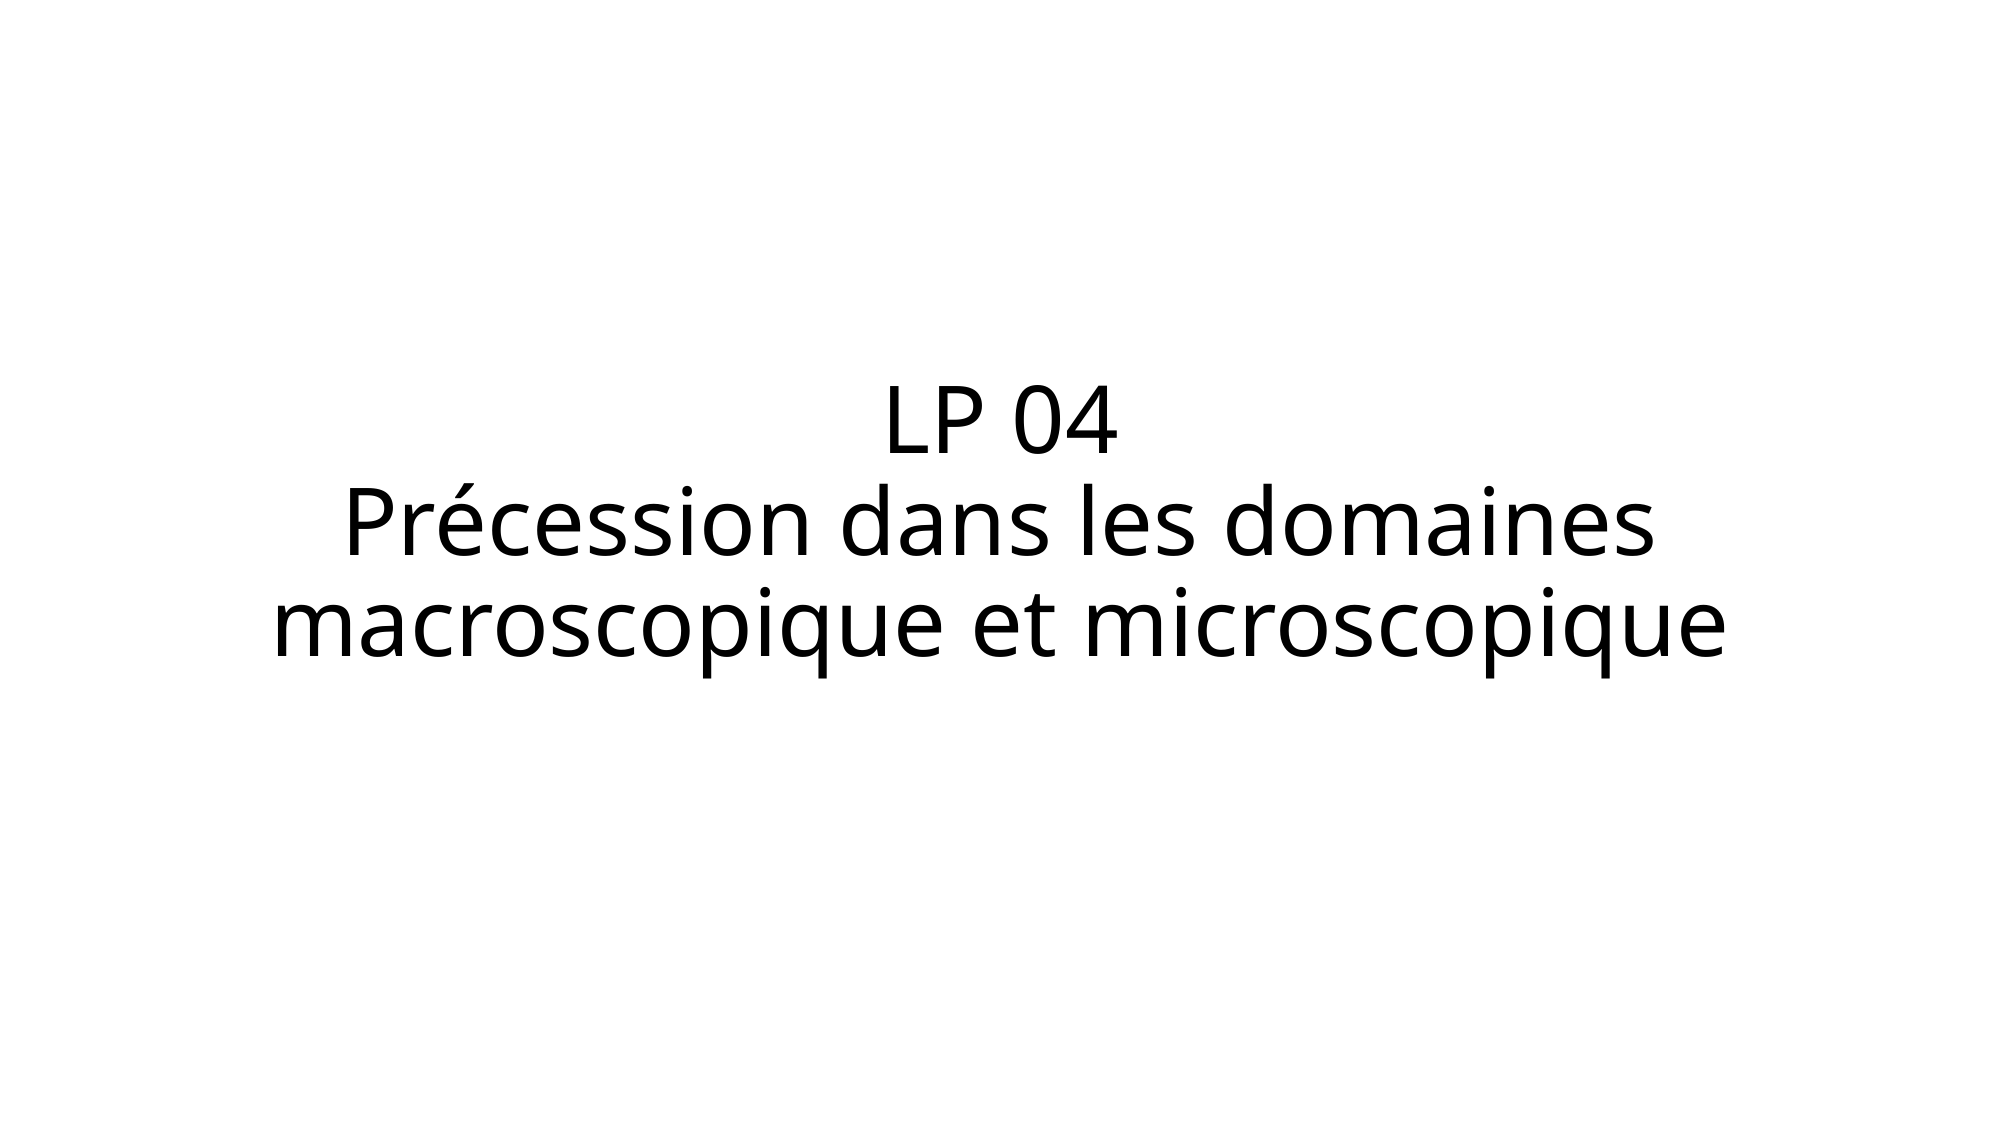

# LP 04 Précession dans les domaines macroscopique et microscopique